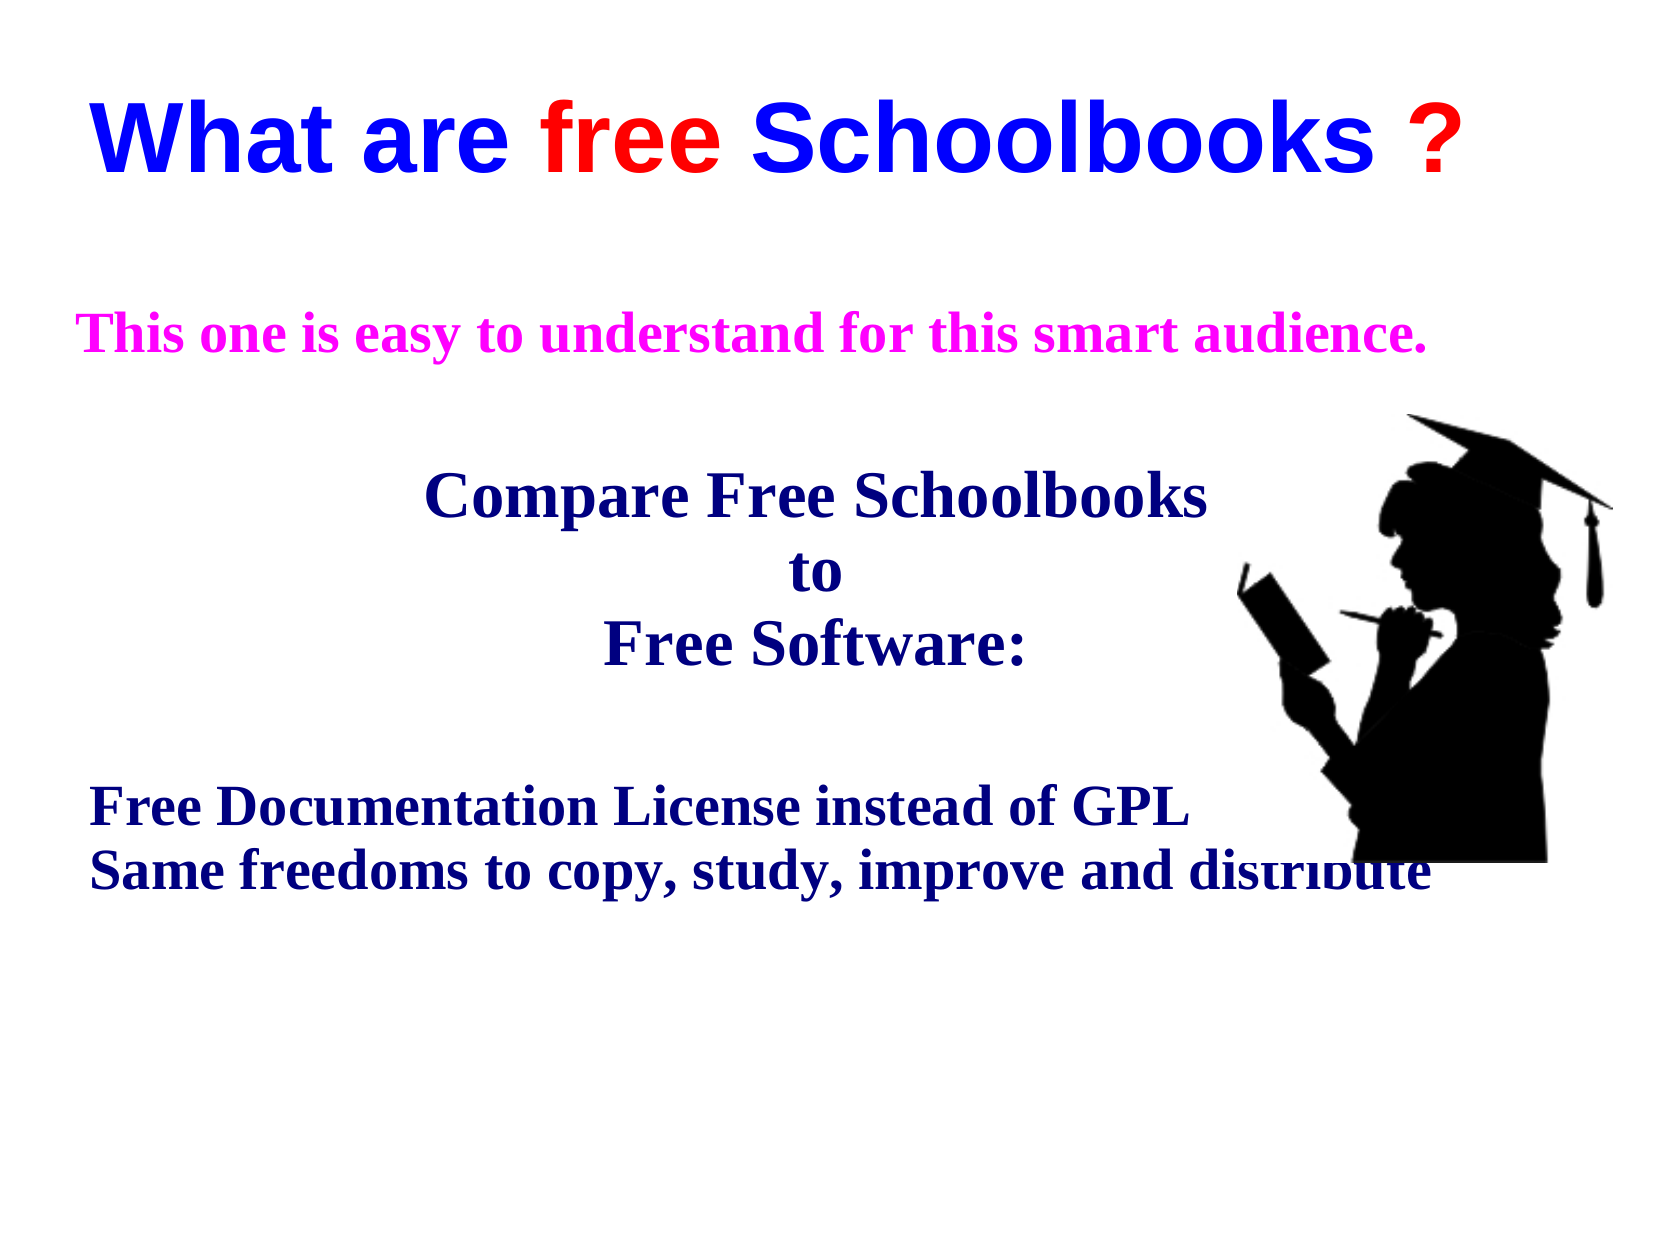

What are free Schoolbooks ?
This one is easy to understand for this smart audience.
Compare Free Schoolbooks
to
Free Software:
 Free Documentation License instead of GPL
 Same freedoms to copy, study, improve and distribute